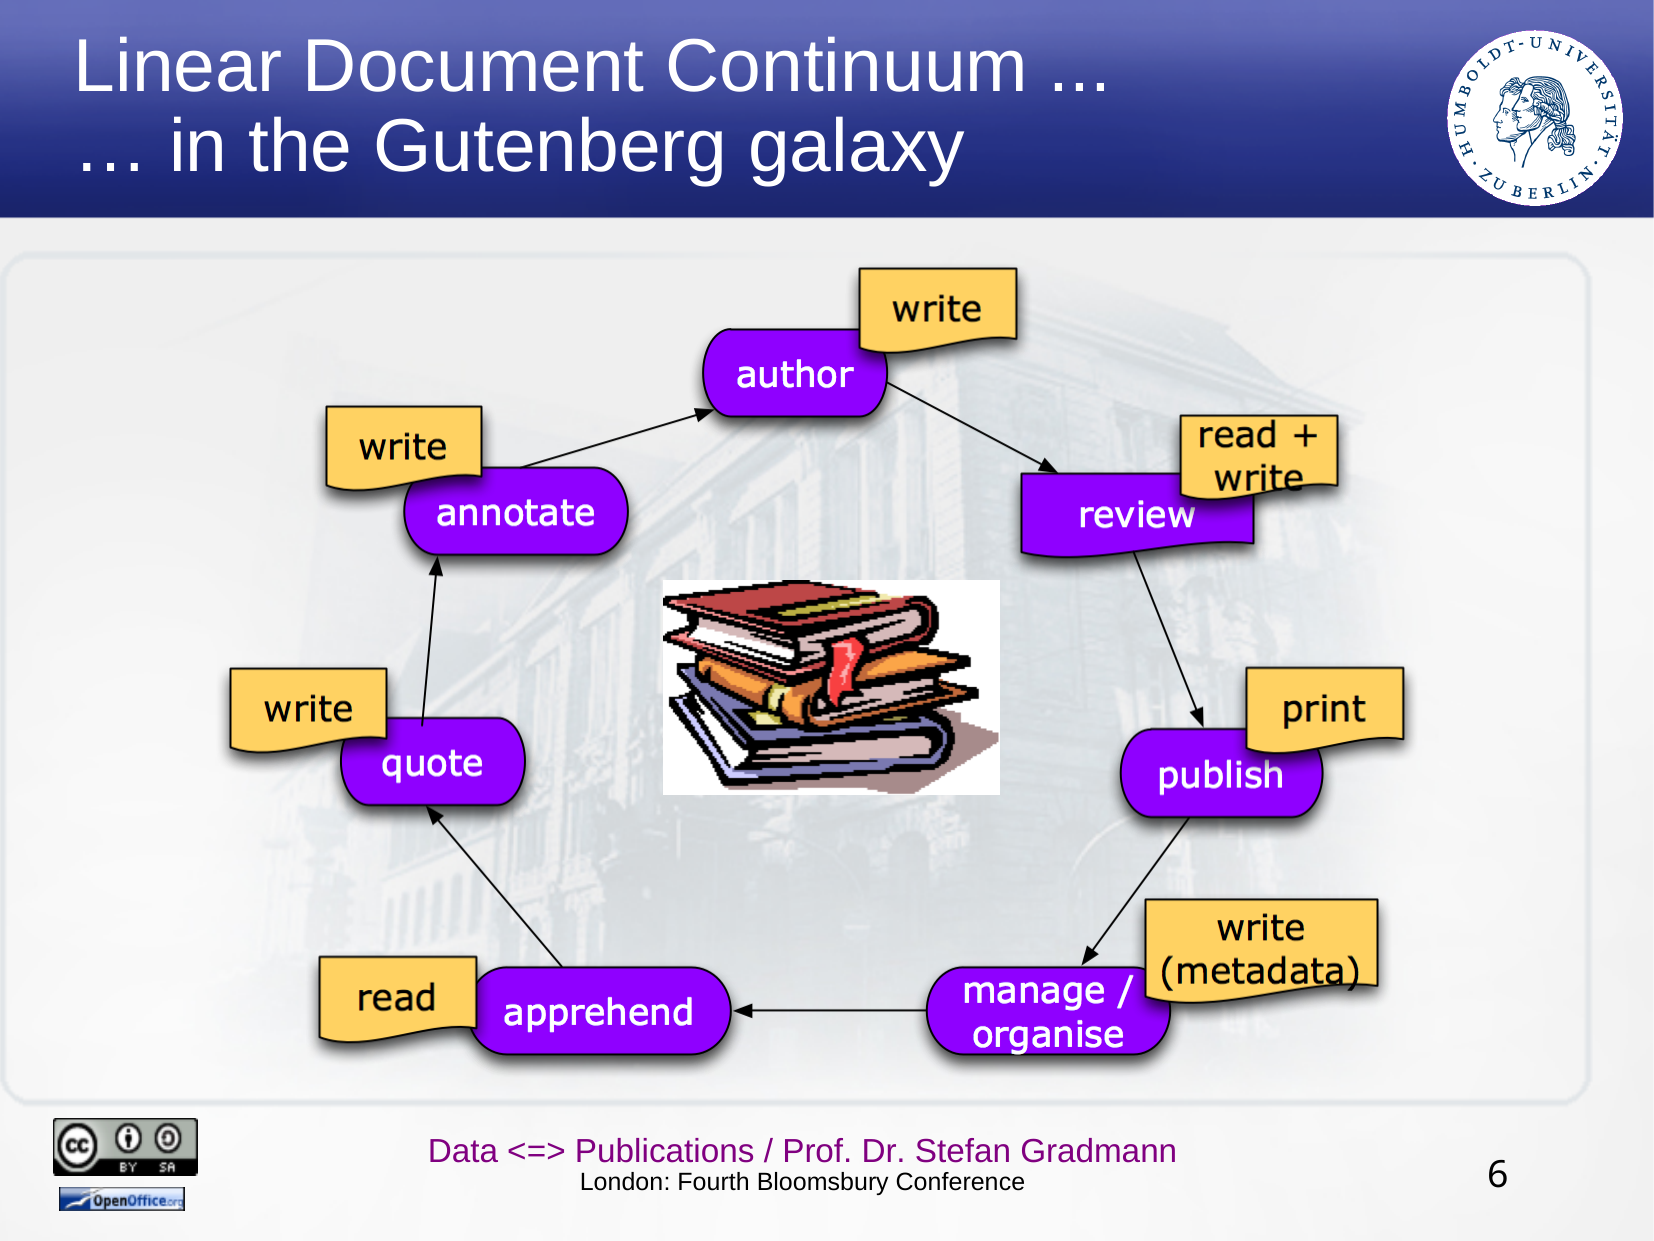

# Linear Document Continuum ... … in the Gutenberg galaxy
Data <=> Publications / Prof. Dr. Stefan Gradmann